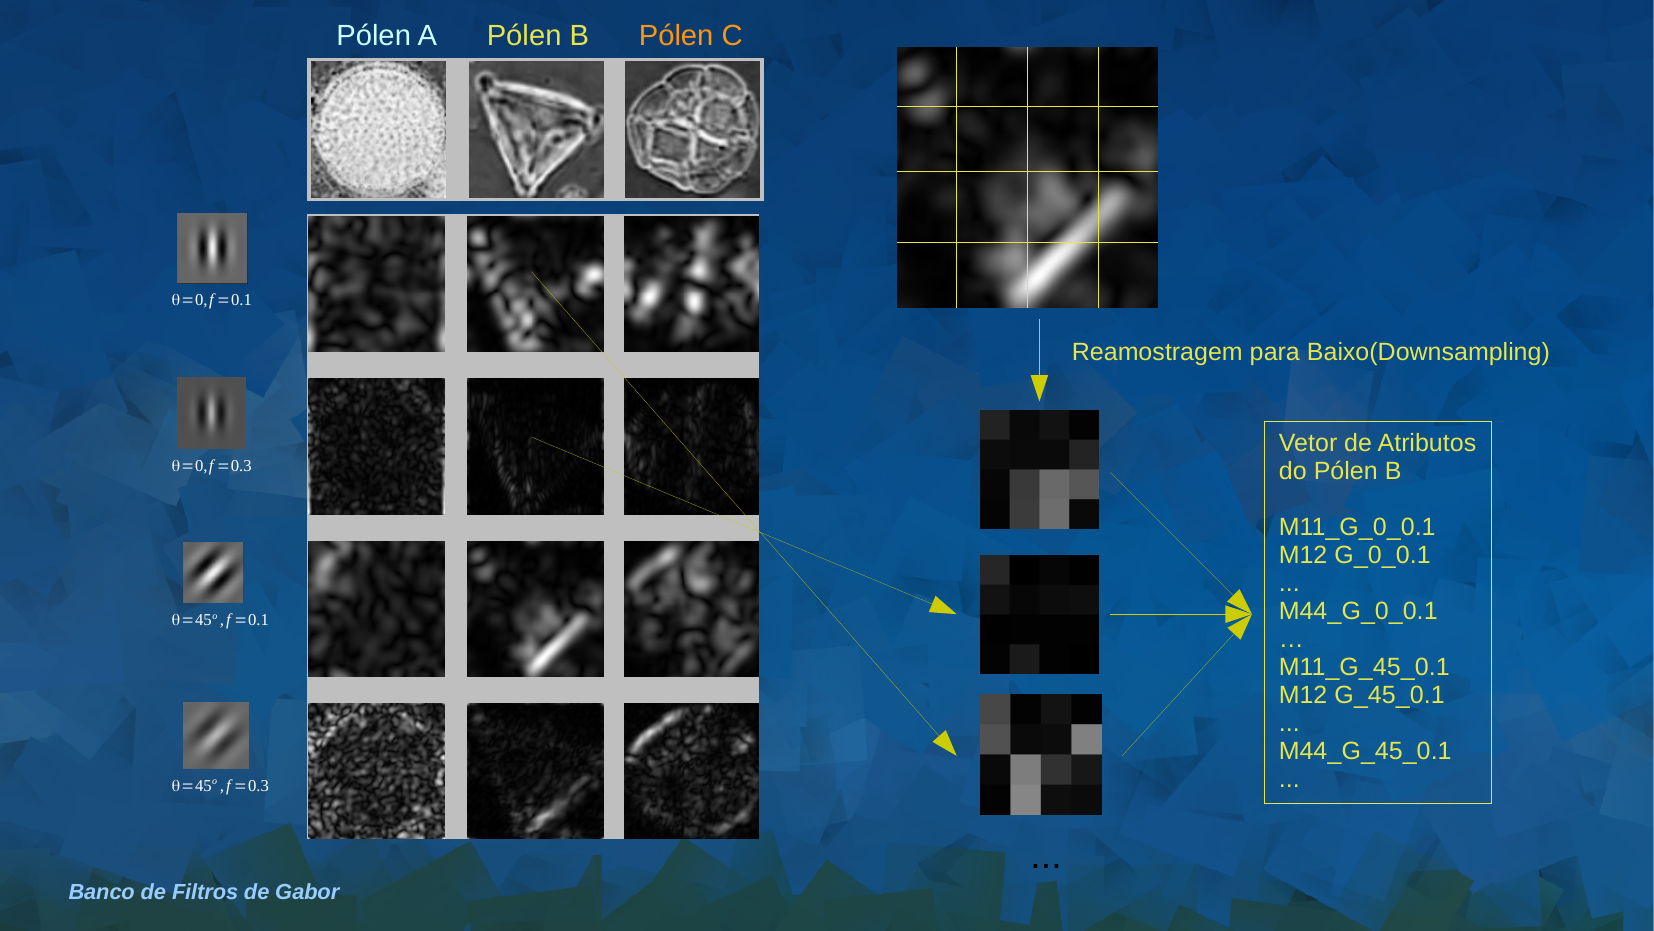

Pólen A Pólen B Pólen C
Reamostragem para Baixo(Downsampling)
Vetor de Atributos
do Pólen B
M11_G_0_0.1
M12 G_0_0.1
...
M44_G_0_0.1
…
M11_G_45_0.1
M12 G_45_0.1
...
M44_G_45_0.1
...
...